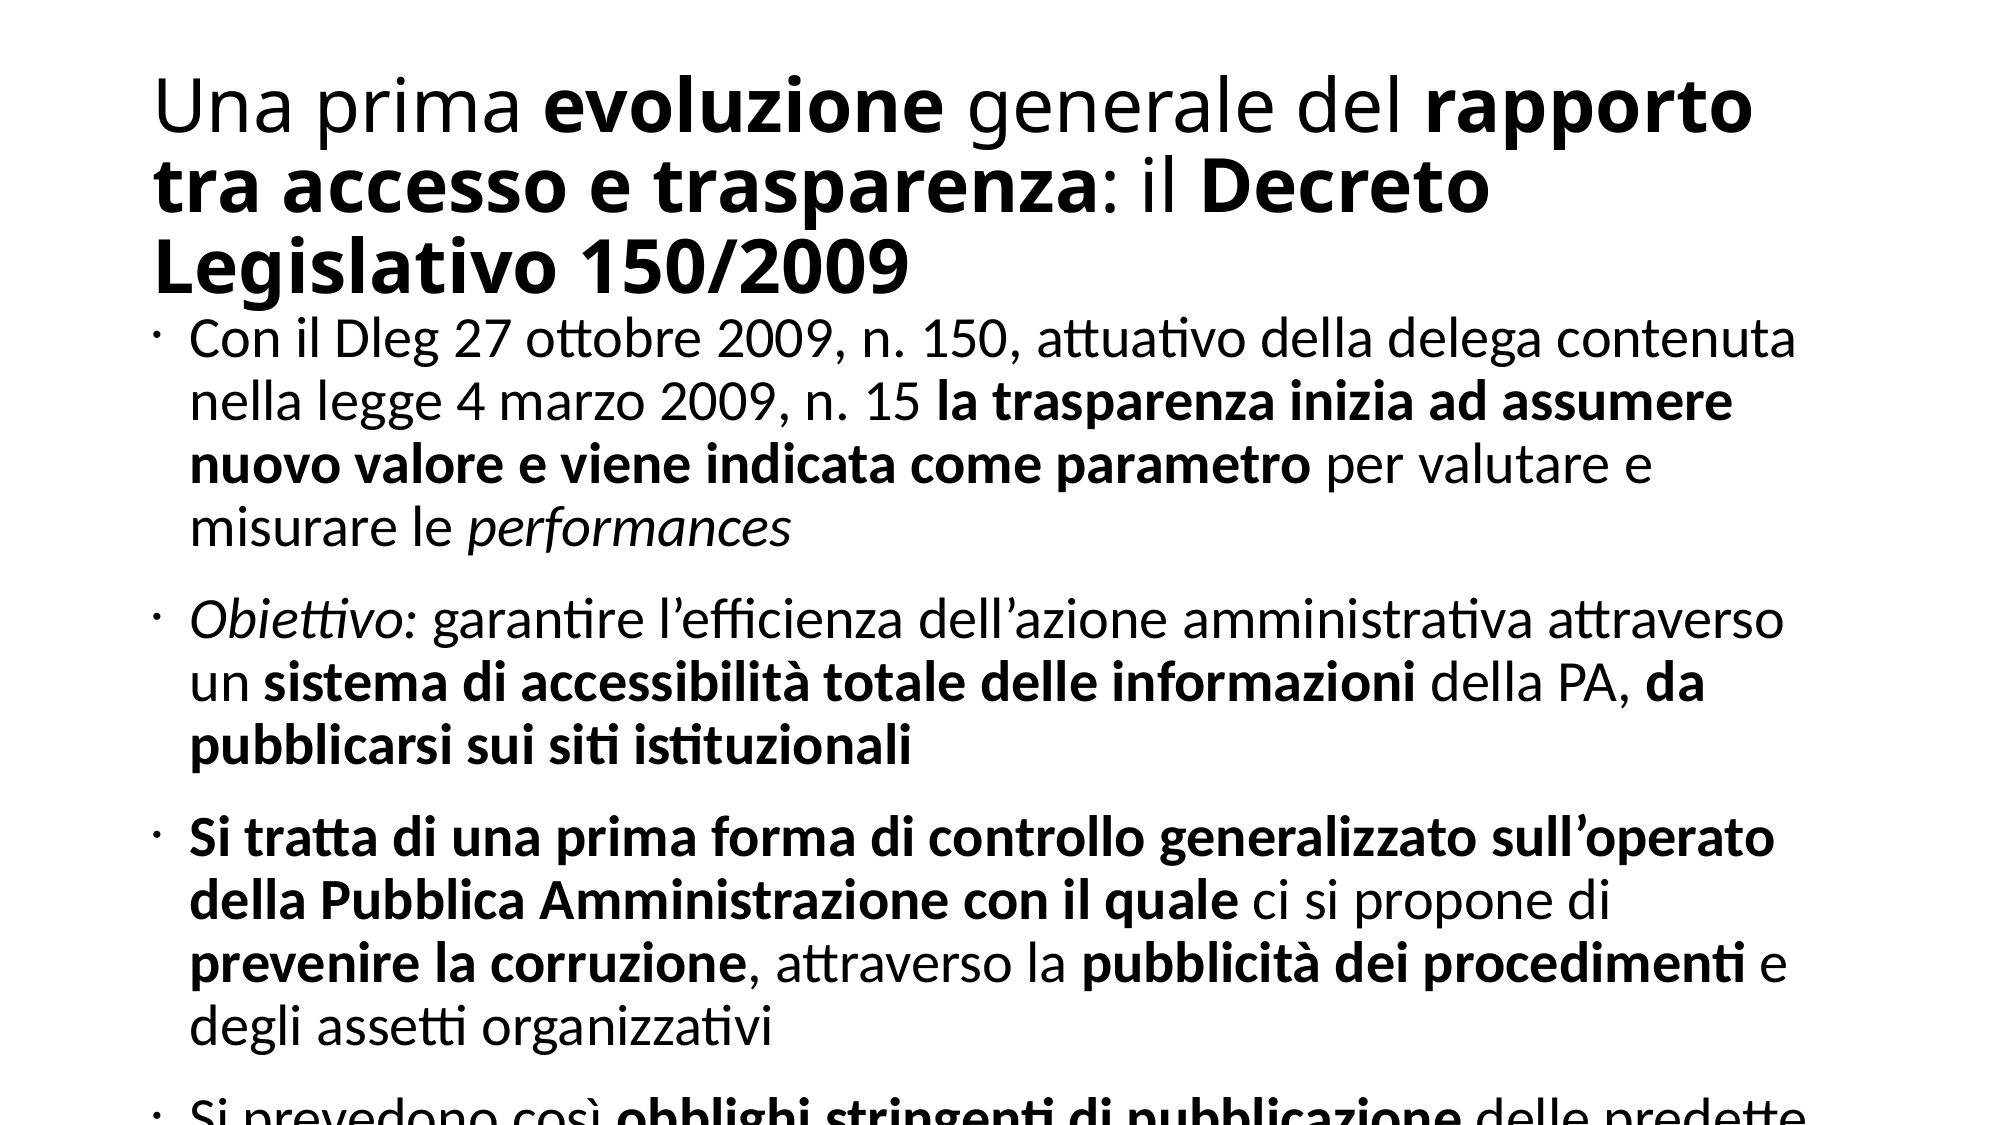

# Una prima evoluzione generale del rapporto tra accesso e trasparenza: il Decreto Legislativo 150/2009
Con il Dleg 27 ottobre 2009, n. 150, attuativo della delega contenuta nella legge 4 marzo 2009, n. 15 la trasparenza inizia ad assumere nuovo valore e viene indicata come parametro per valutare e misurare le performances
Obiettivo: garantire l’efficienza dell’azione amministrativa attraverso un sistema di accessibilità totale delle informazioni della PA, da pubblicarsi sui siti istituzionali
Si tratta di una prima forma di controllo generalizzato sull’operato della Pubblica Amministrazione con il quale ci si propone di prevenire la corruzione, attraverso la pubblicità dei procedimenti e degli assetti organizzativi
Si prevedono così obblighi stringenti di pubblicazione delle predette informazioni